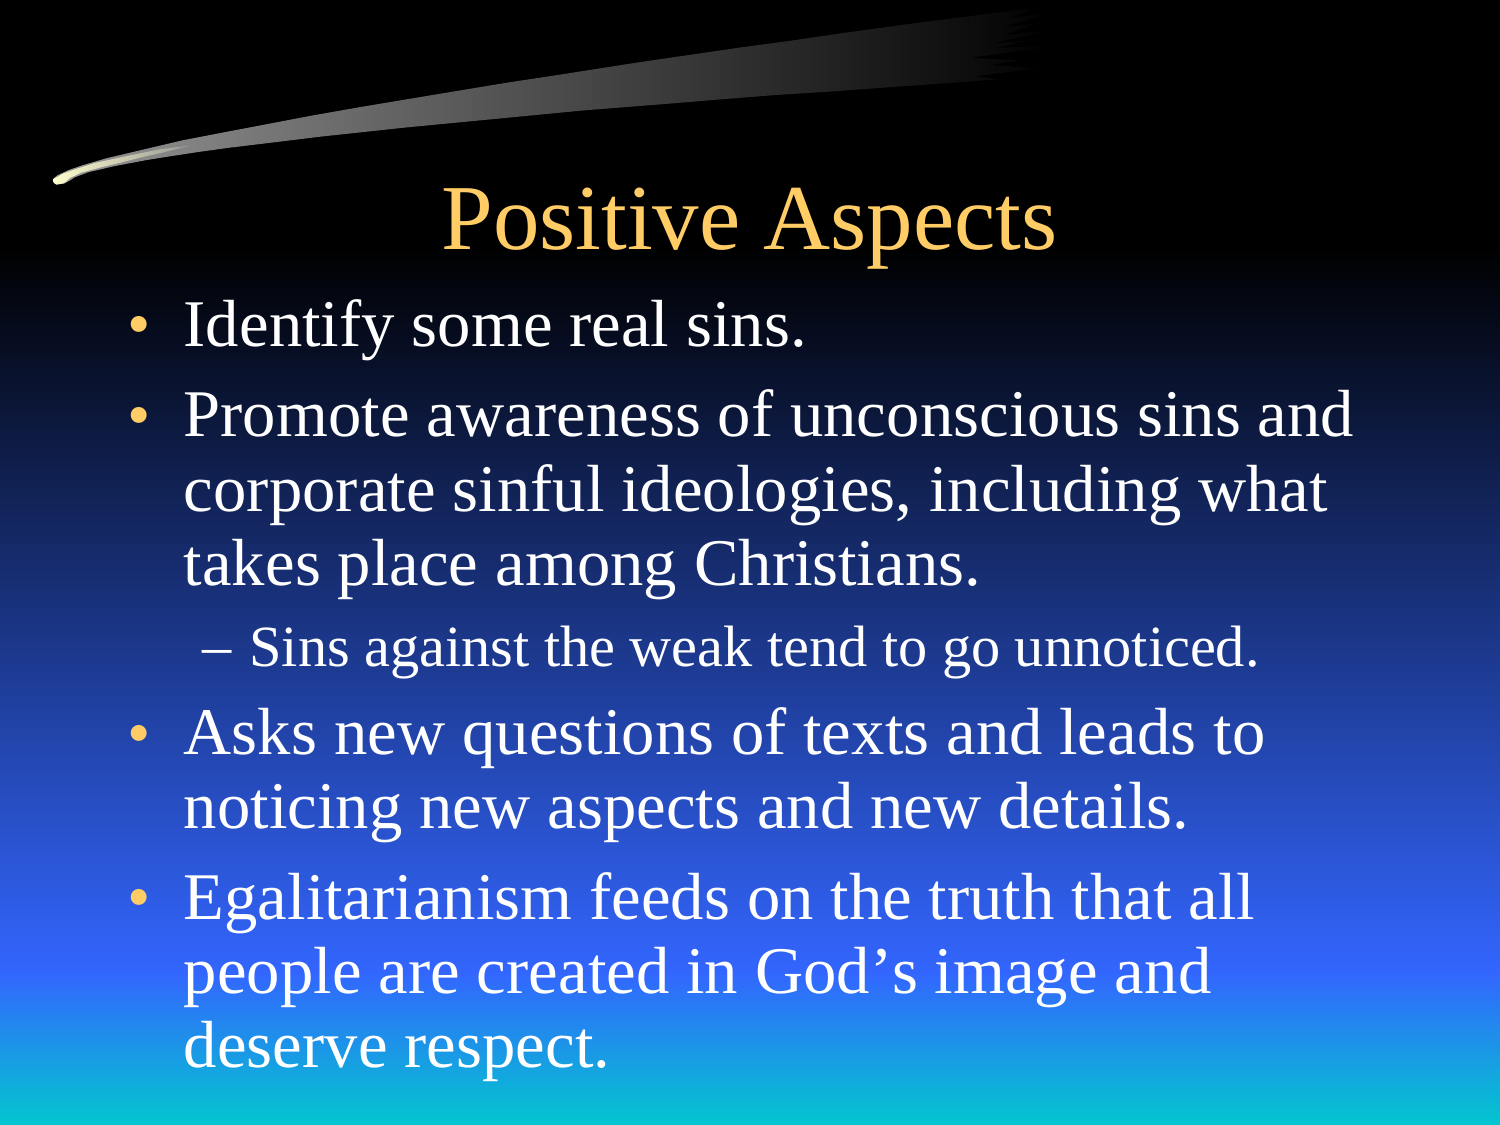

# Positive Aspects
Identify some real sins.
Promote awareness of unconscious sins and corporate sinful ideologies, including what takes place among Christians.
Sins against the weak tend to go unnoticed.
Asks new questions of texts and leads to noticing new aspects and new details.
Egalitarianism feeds on the truth that all people are created in God’s image and deserve respect.